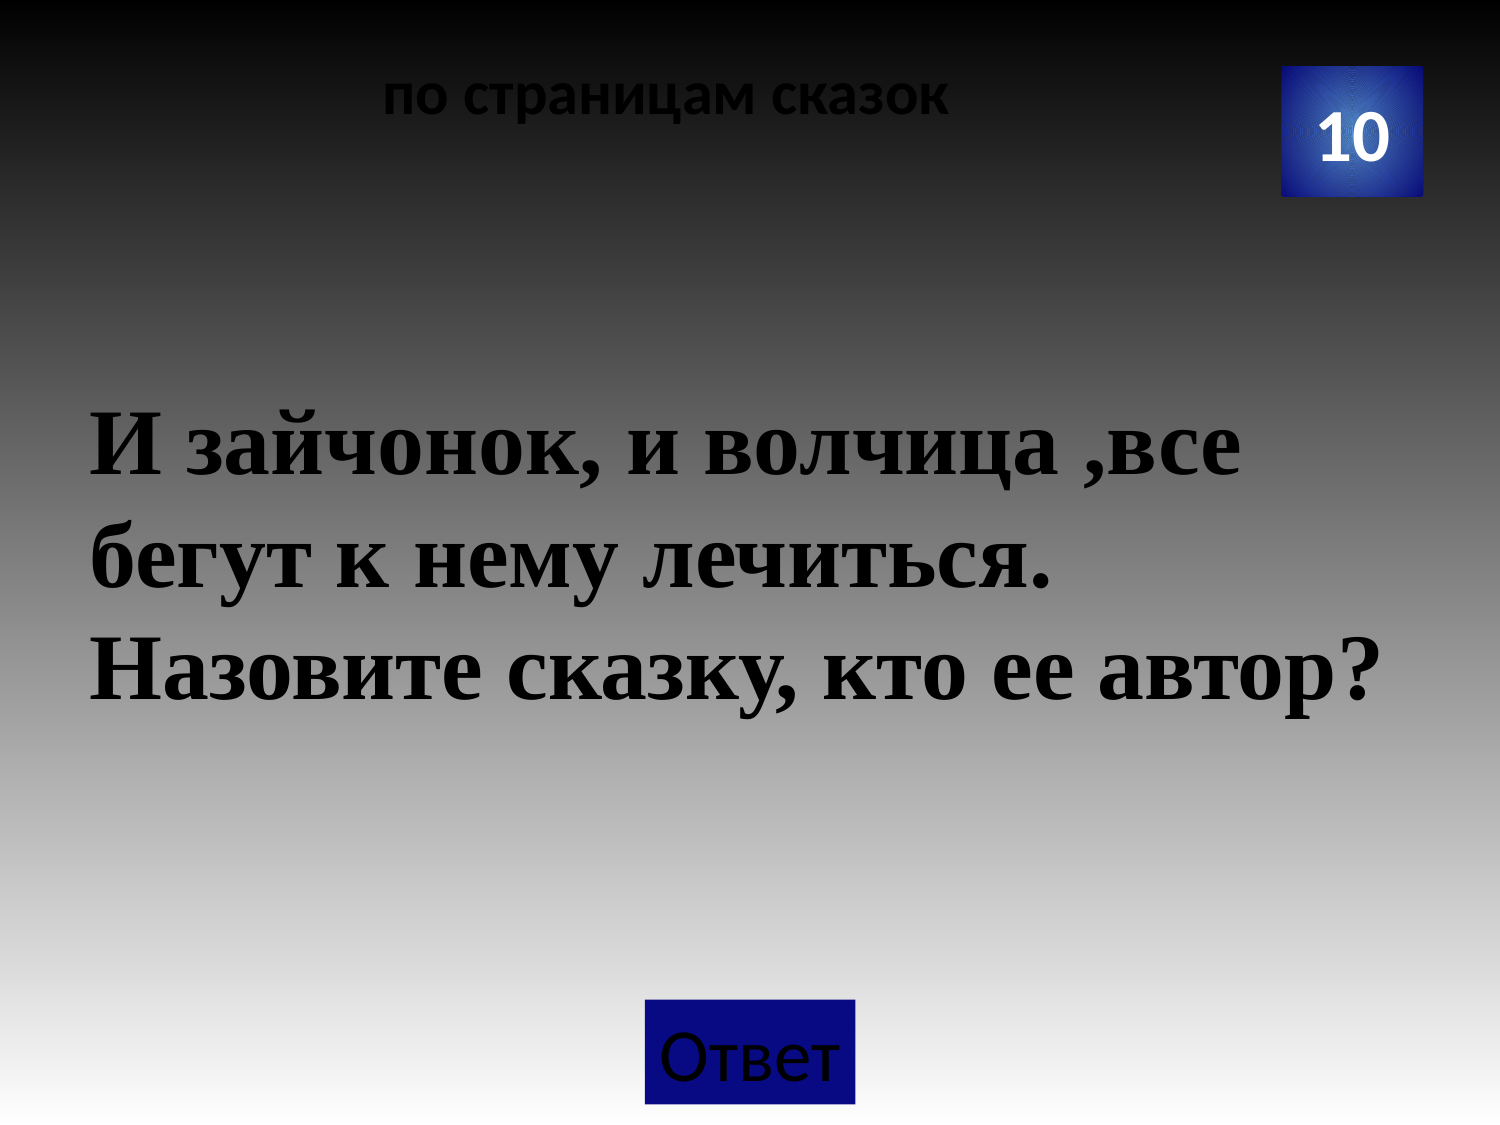

# по страницам сказок
10
И зайчонок, и волчица ,все бегут к нему лечиться. Назовите сказку, кто ее автор?